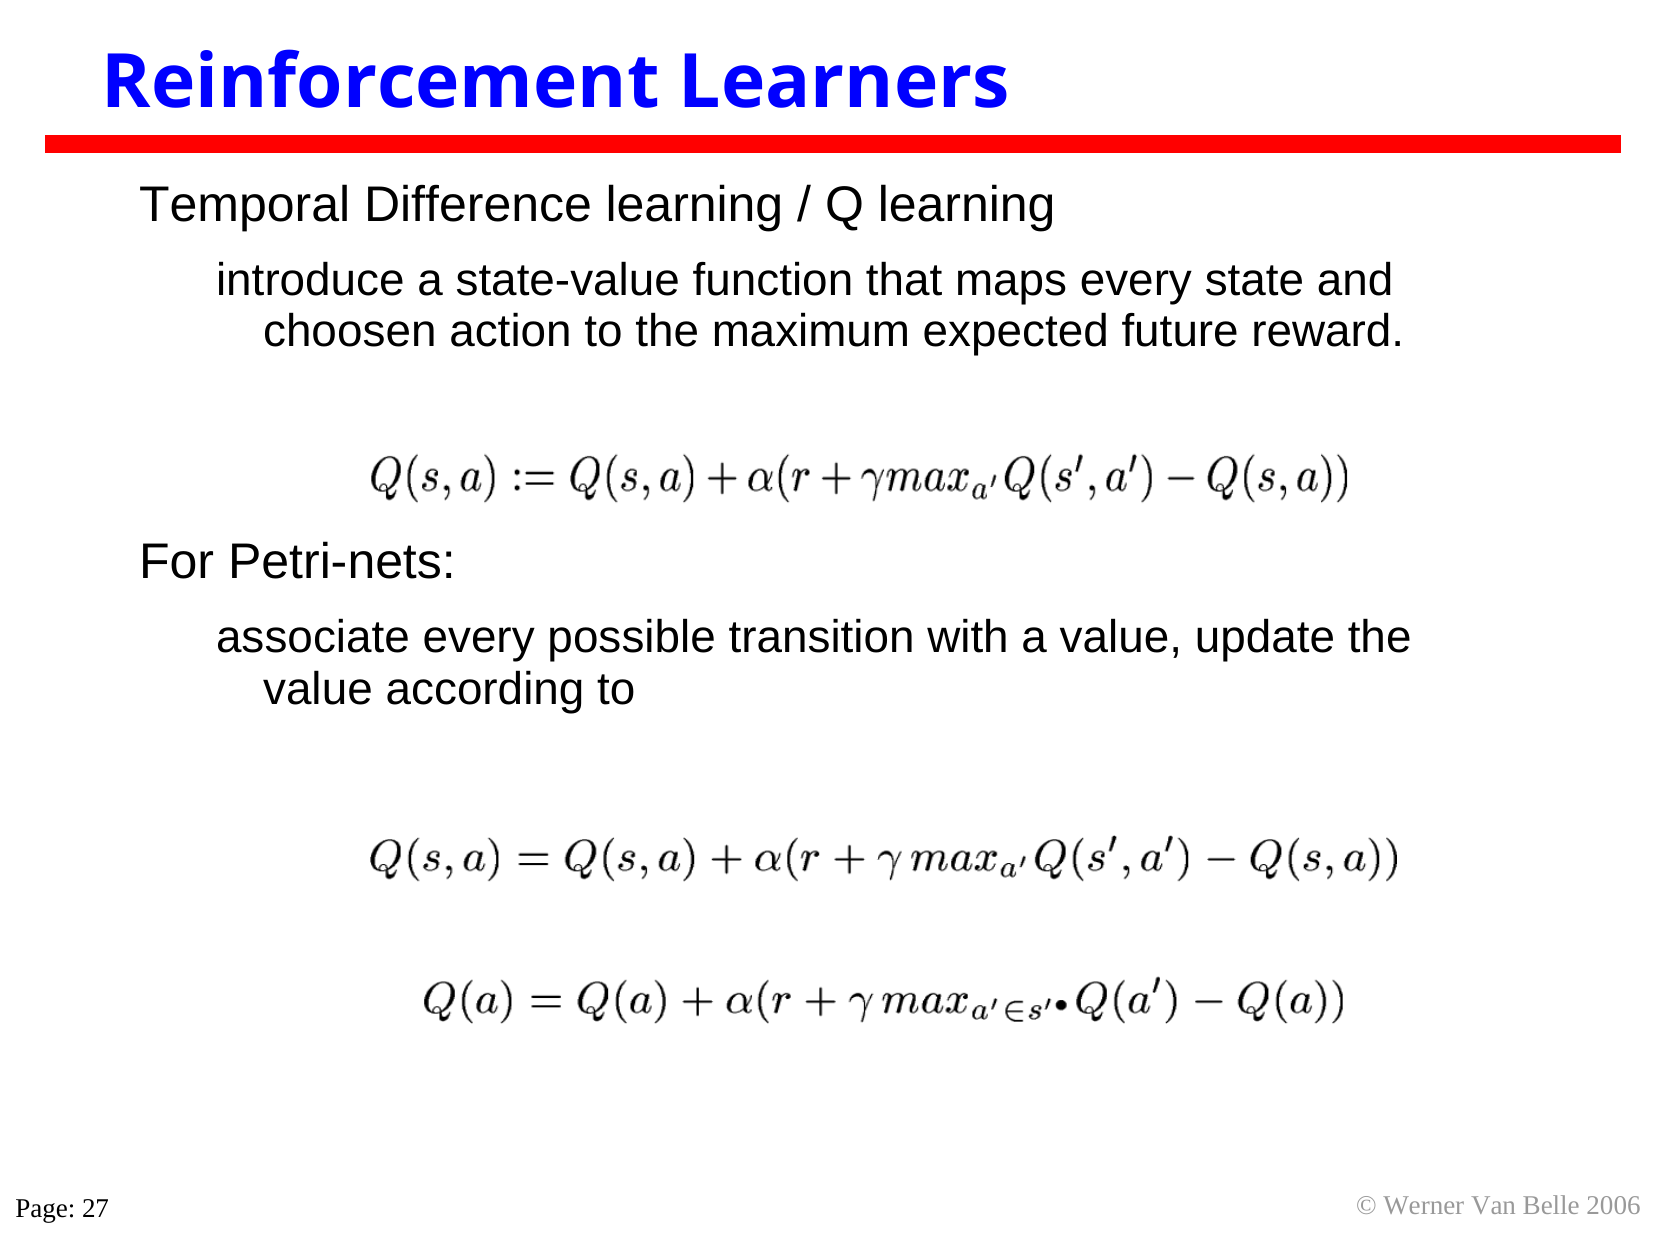

# Reinforcement Learners
Temporal Difference learning / Q learning
introduce a state-value function that maps every state and choosen action to the maximum expected future reward.
For Petri-nets:
associate every possible transition with a value, update the value according to